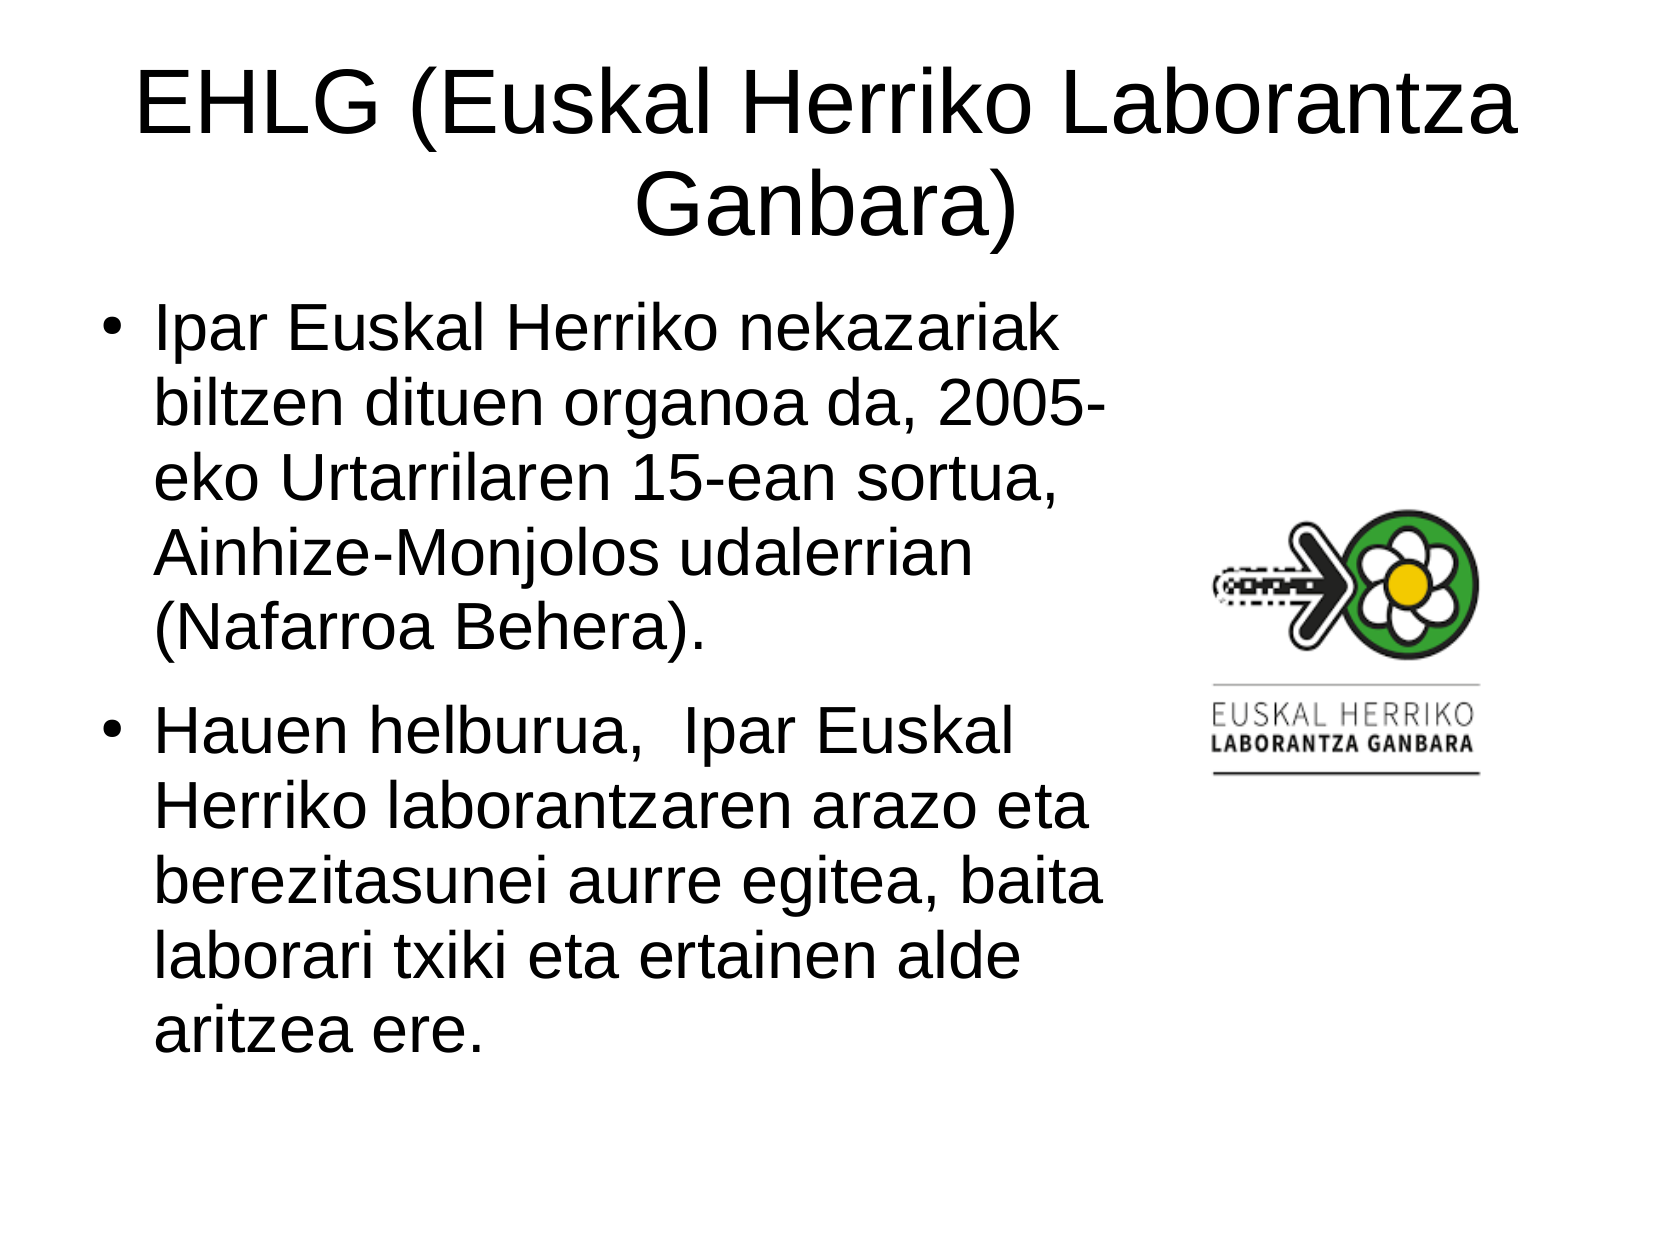

# EHLG (Euskal Herriko Laborantza Ganbara)
Ipar Euskal Herriko nekazariak biltzen dituen organoa da, 2005-eko Urtarrilaren 15-ean sortua, Ainhize-Monjolos udalerrian (Nafarroa Behera).
Hauen helburua, Ipar Euskal Herriko laborantzaren arazo eta berezitasunei aurre egitea, baita laborari txiki eta ertainen alde aritzea ere.